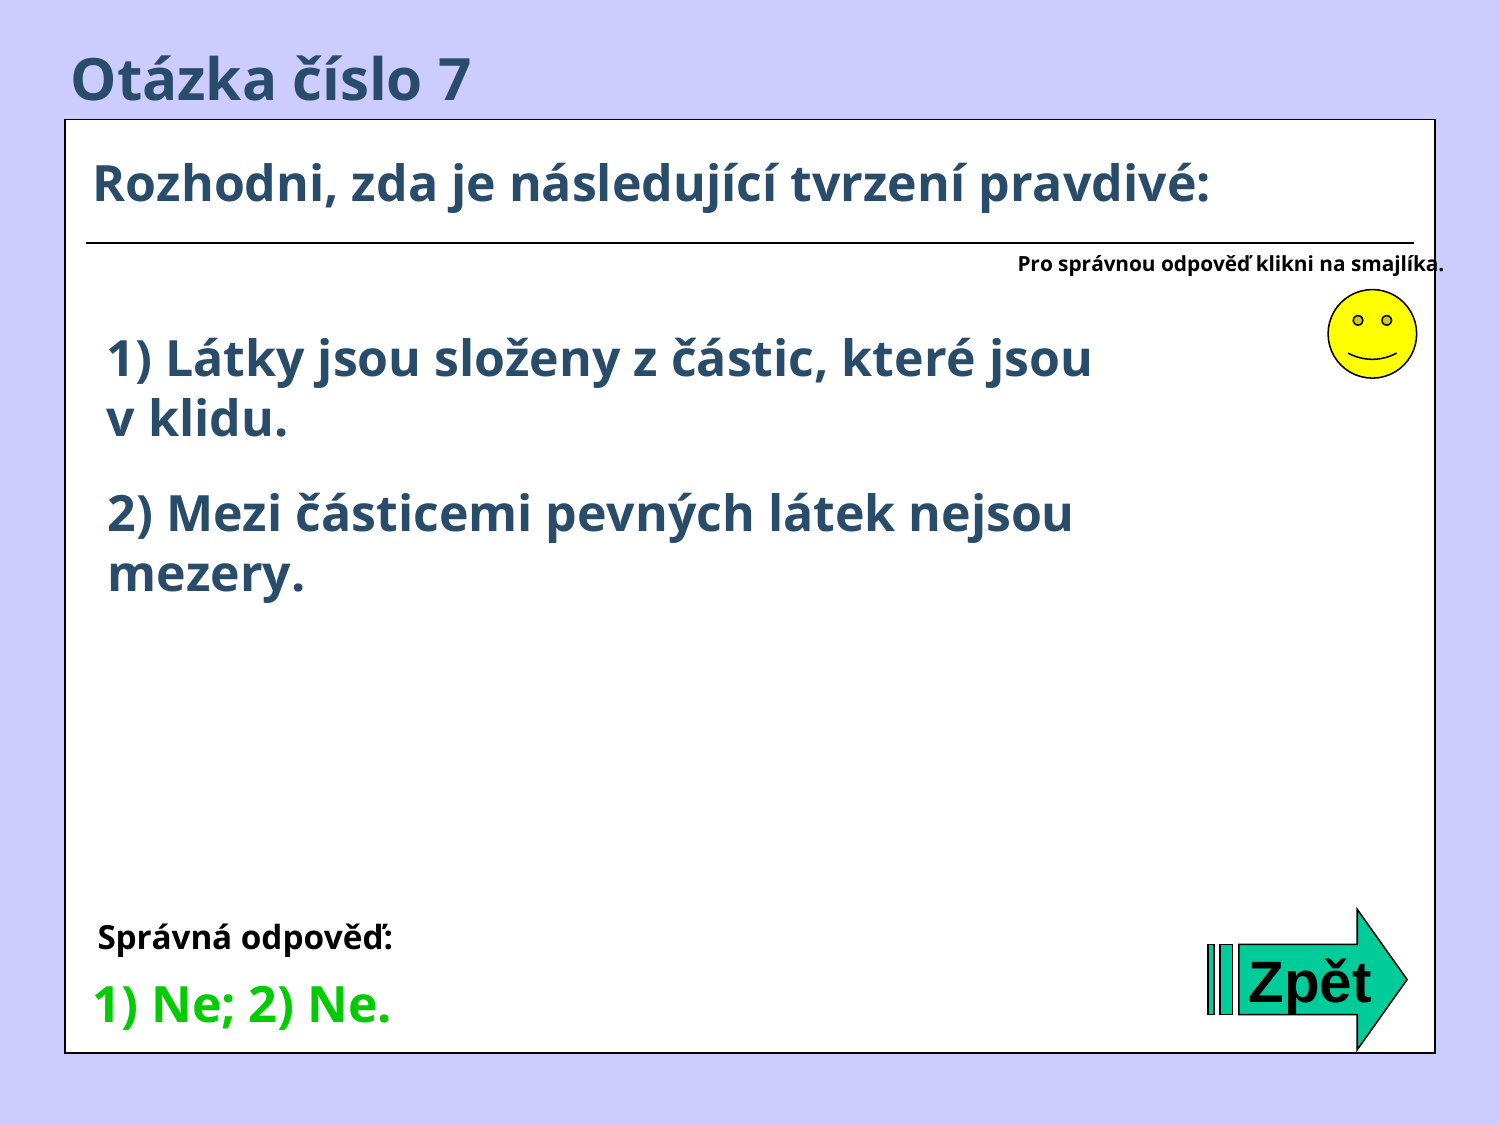

Otázka číslo 7
Rozhodni, zda je následující tvrzení pravdivé:
Pro správnou odpověď klikni na smajlíka.
1) Látky jsou složeny z částic, které jsou
v klidu.
2) Mezi částicemi pevných látek nejsou mezery.
Správná odpověď:
Zpět
1) Ne; 2) Ne.